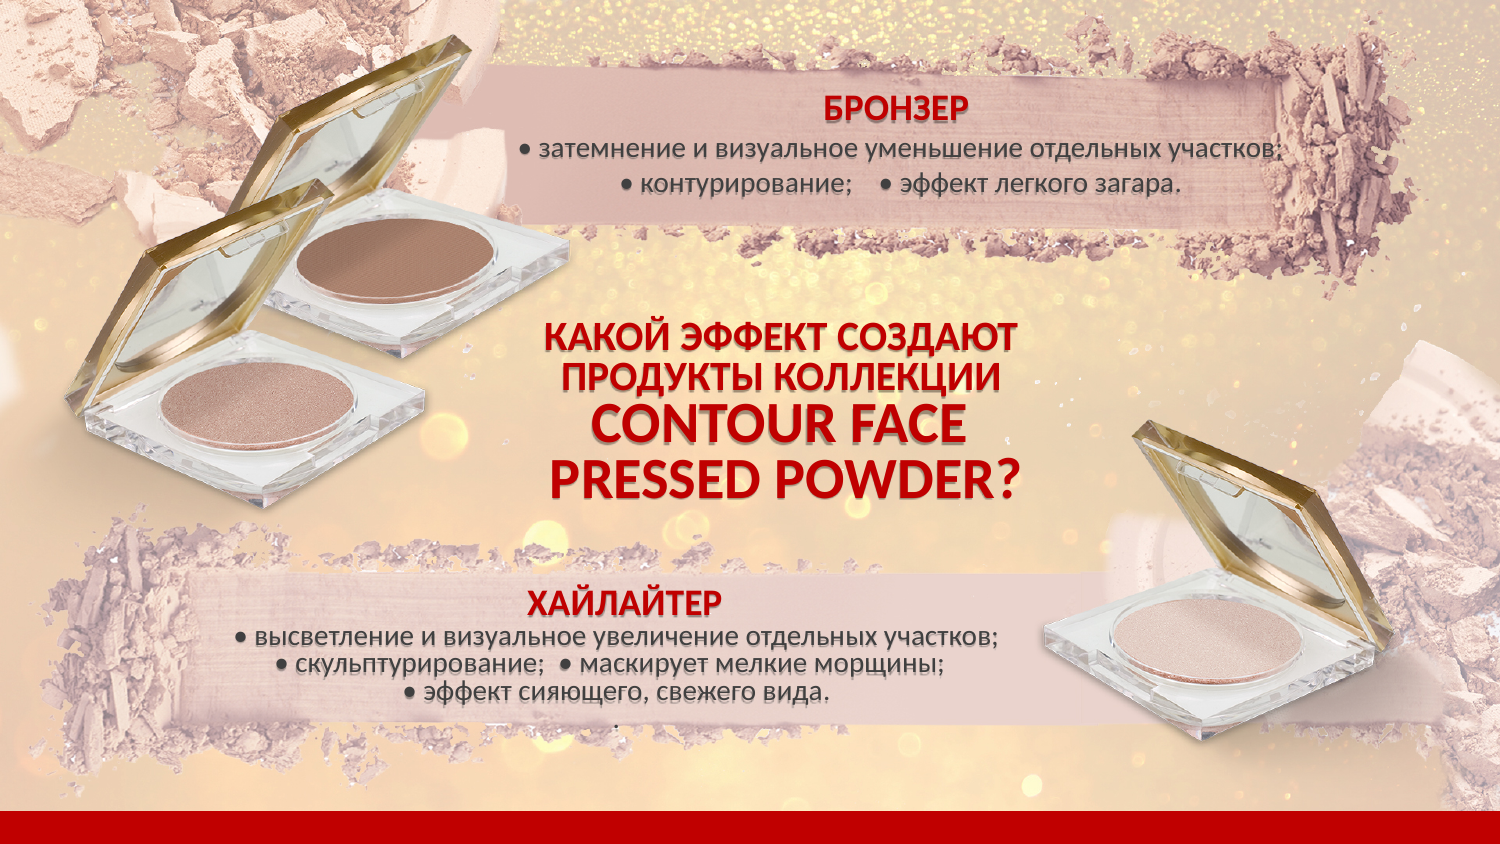

БРОНЗЕР
• затемнение и визуальное уменьшение отдельных участков;
• контурирование; • эффект легкого загара.
КАКОЙ ЭФФЕКТ СОЗДАЮТ
ПРОДУКТЫ КОЛЛЕКЦИИ
CONTOUR FACE
PRESSED POWDER?
 ХАЙЛАЙТЕР
• высветление и визуальное увеличение отдельных участков;
• скульптурирование; • маскирует мелкие морщины;
• эффект сияющего, свежего вида.
.